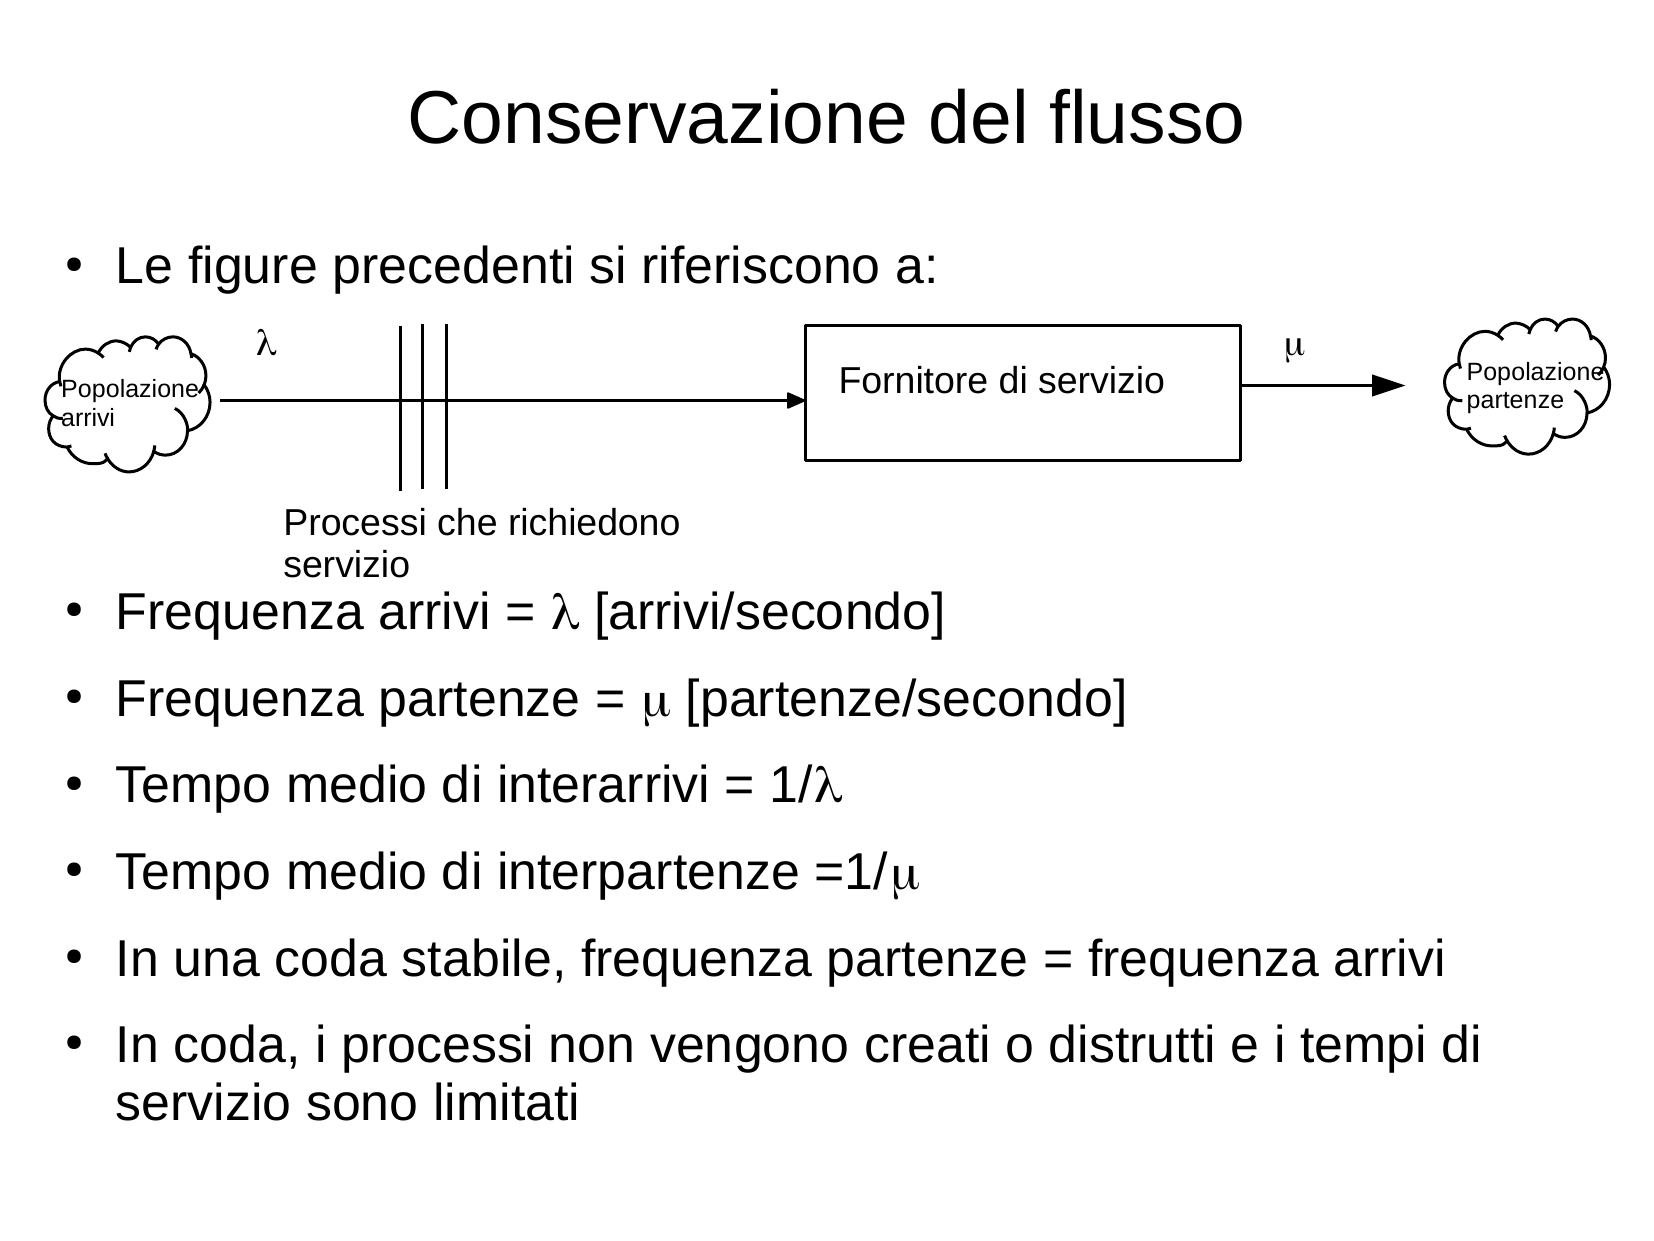

# Conservazione del flusso
Le figure precedenti si riferiscono a:
Frequenza arrivi = l [arrivi/secondo]
Frequenza partenze = m [partenze/secondo]
Tempo medio di interarrivi = 1/l
Tempo medio di interpartenze =1/m
In una coda stabile, frequenza partenze = frequenza arrivi
In coda, i processi non vengono creati o distrutti e i tempi di servizio sono limitati
l
m
Popolazione partenze
Fornitore di servizio
Popolazione arrivi
Processi che richiedono servizio